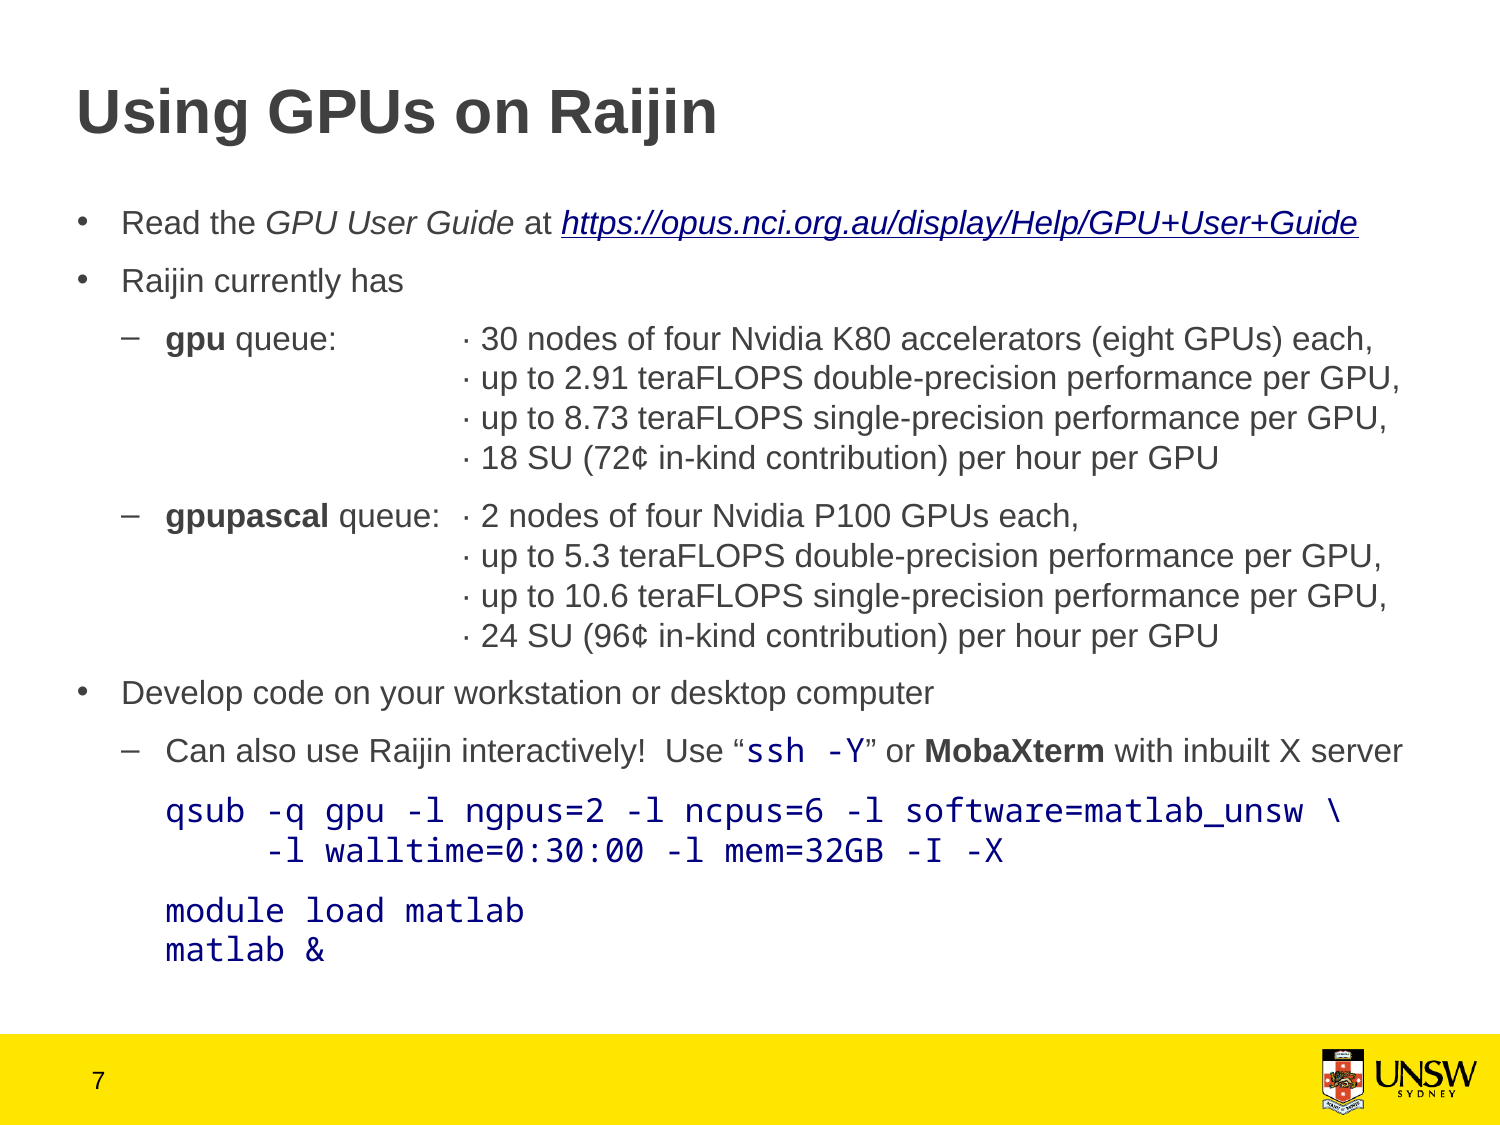

# Using GPUs on Raijin
Read the GPU User Guide at https://opus.nci.org.au/display/Help/GPU+User+Guide
Raijin currently has
gpu queue:		· 30 nodes of four Nvidia K80 accelerators (eight GPUs) each,
				· up to 2.91 teraFLOPS double-precision performance per GPU,
				· up to 8.73 teraFLOPS single-precision performance per GPU,
				· 18 SU (72¢ in-kind contribution) per hour per GPU
gpupascal queue:	· 2 nodes of four Nvidia P100 GPUs each,
				· up to 5.3 teraFLOPS double-precision performance per GPU,
				· up to 10.6 teraFLOPS single-precision performance per GPU,
				· 24 SU (96¢ in-kind contribution) per hour per GPU
Develop code on your workstation or desktop computer
Can also use Raijin interactively! Use “ssh -Y” or MobaXterm with inbuilt X server
qsub -q gpu -l ngpus=2 -l ncpus=6 -l software=matlab_unsw \
 -l walltime=0:30:00 -l mem=32GB -I -X
module load matlab
matlab &